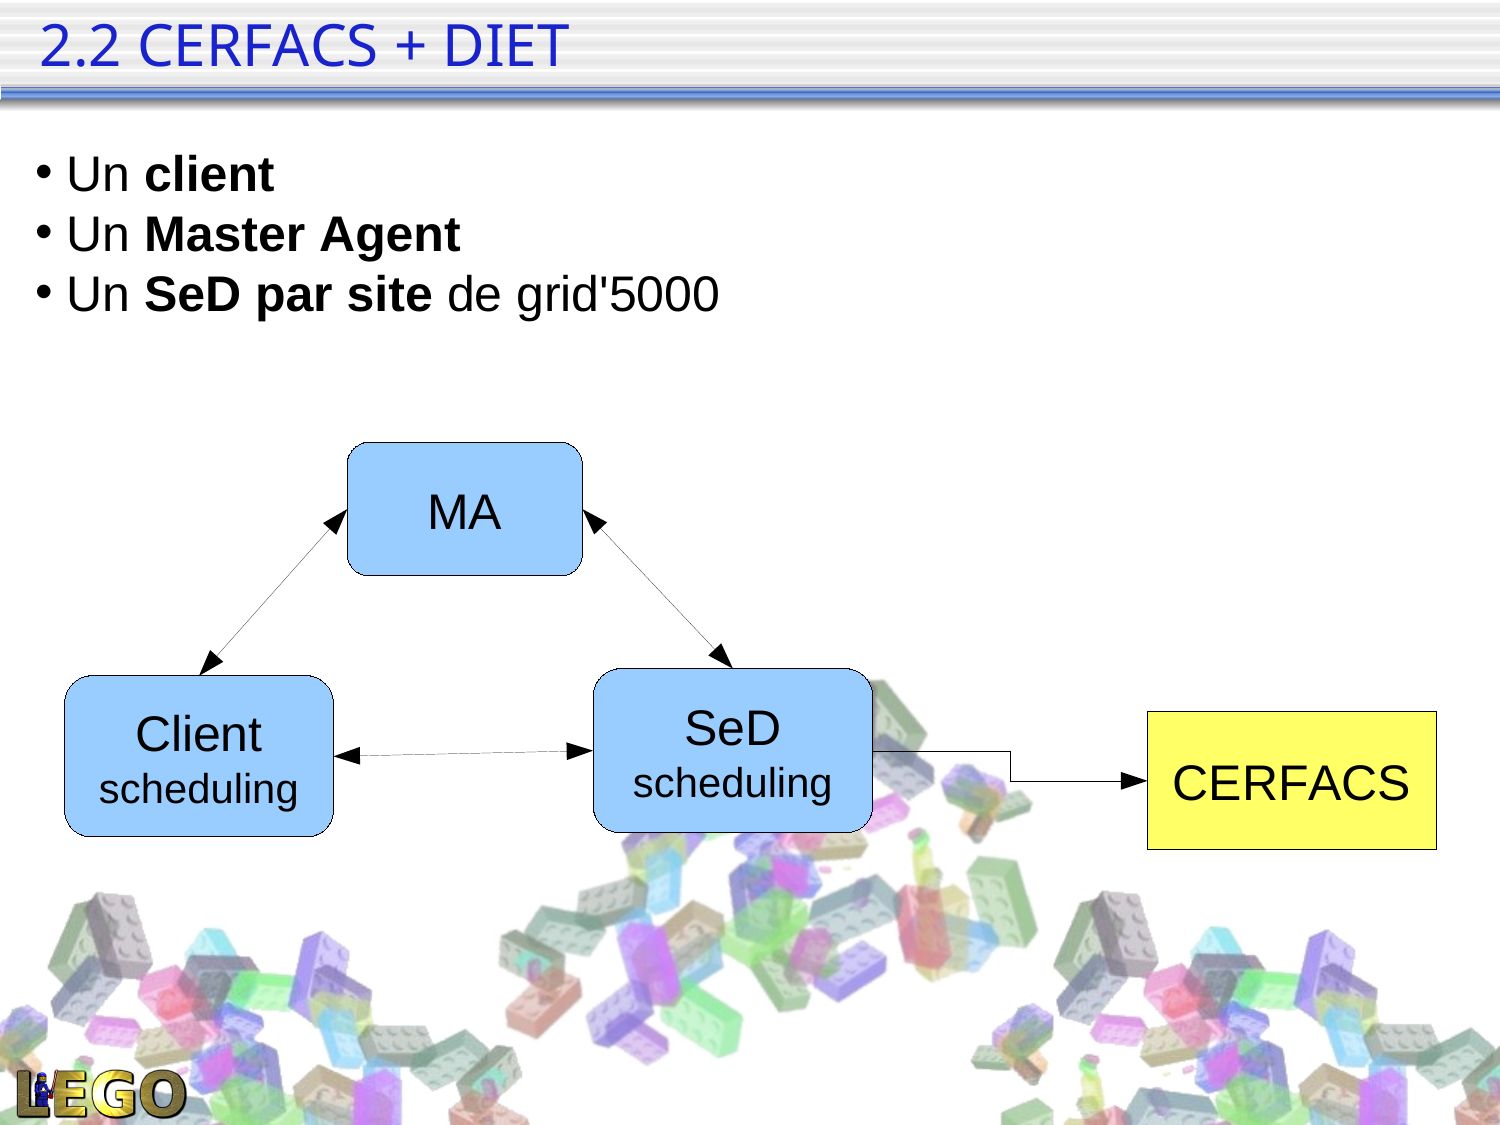

# 2.2 CERFACS + DIET
 Un client
 Un Master Agent
 Un SeD par site de grid'5000
MA
SeD
scheduling
Client
scheduling
CERFACS